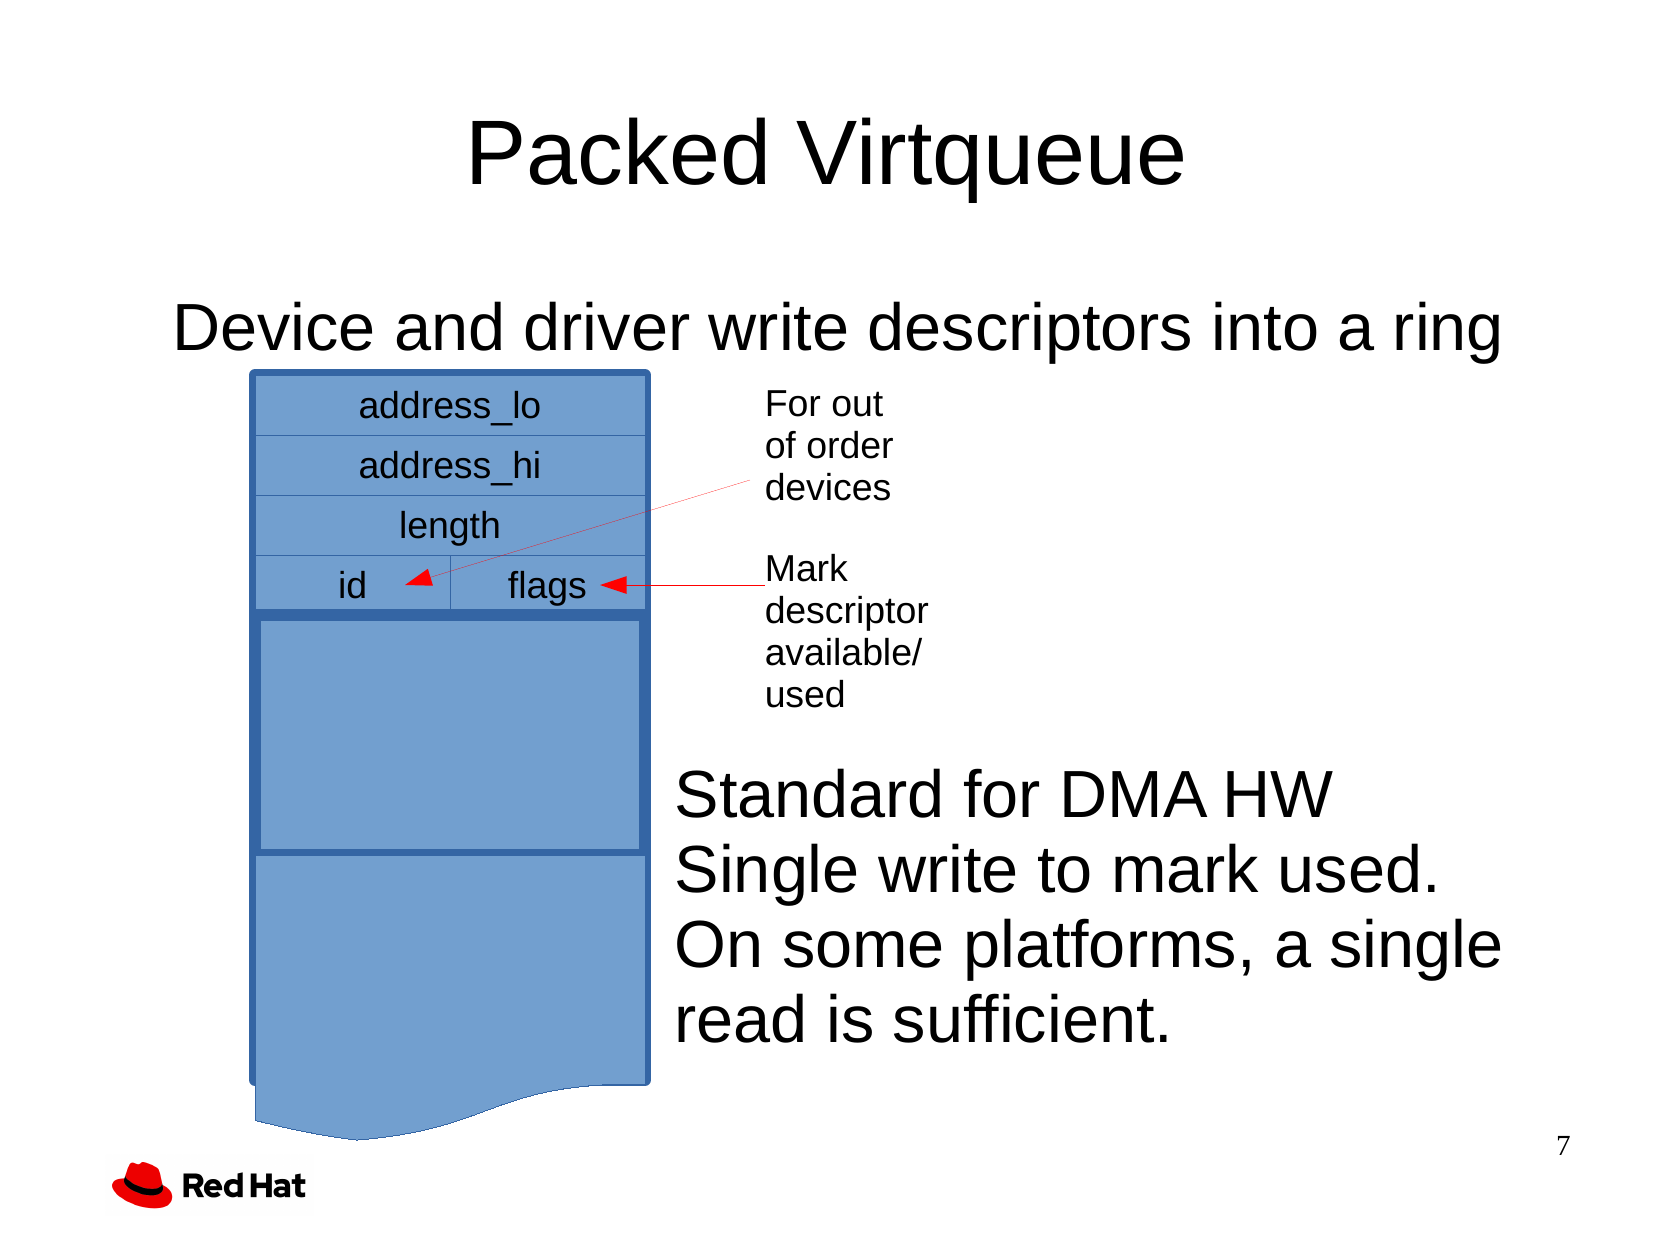

# Packed Virtqueue
 Device and driver write descriptors into a ring
address_lo
For out of order devices
address_hi
length
Mark descriptor available/used
id
flags
Standard for DMA HW
Single write to mark used.
On some platforms, a single read is sufficient.
7